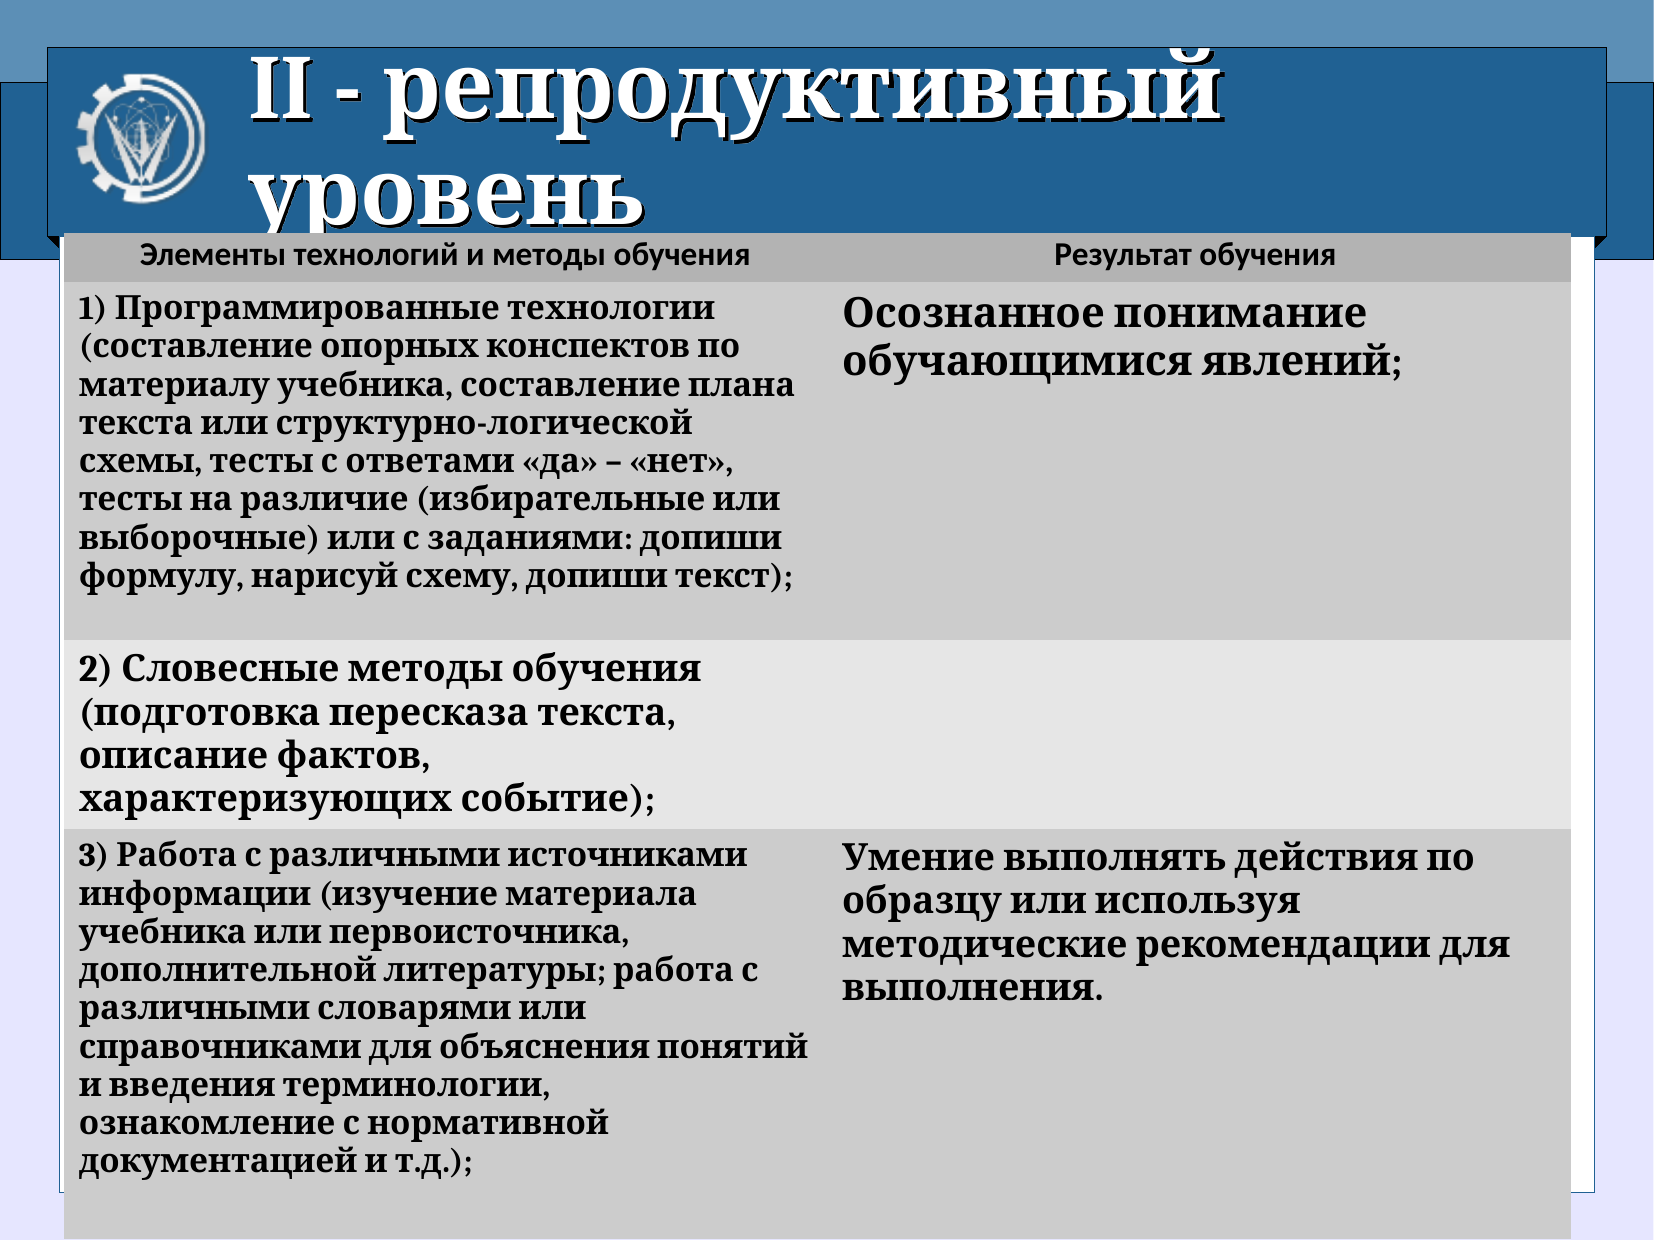

# II - репродуктивный уровень
| Элементы технологий и методы обучения | Результат обучения |
| --- | --- |
| 1) Программированные технологии (составление опорных конспектов по материалу учебника, составление плана текста или структурно-логической схемы, тесты с ответами «да» – «нет», тесты на различие (избирательные или выборочные) или с заданиями: допиши формулу, нарисуй схему, допиши текст); | Осознанное понимание обучающимися явлений; |
| 2) Словесные методы обучения (подготовка пересказа текста, описание фактов, характеризующих событие); | |
| 3) Работа с различными источниками информации (изучение материала учебника или первоисточника, дополнительной литературы; работа с различными словарями или справочниками для объяснения понятий и введения терминологии, ознакомление с нормативной документацией и т.д.); | Умение выполнять действия по образцу или используя методические рекомендации для выполнения. |